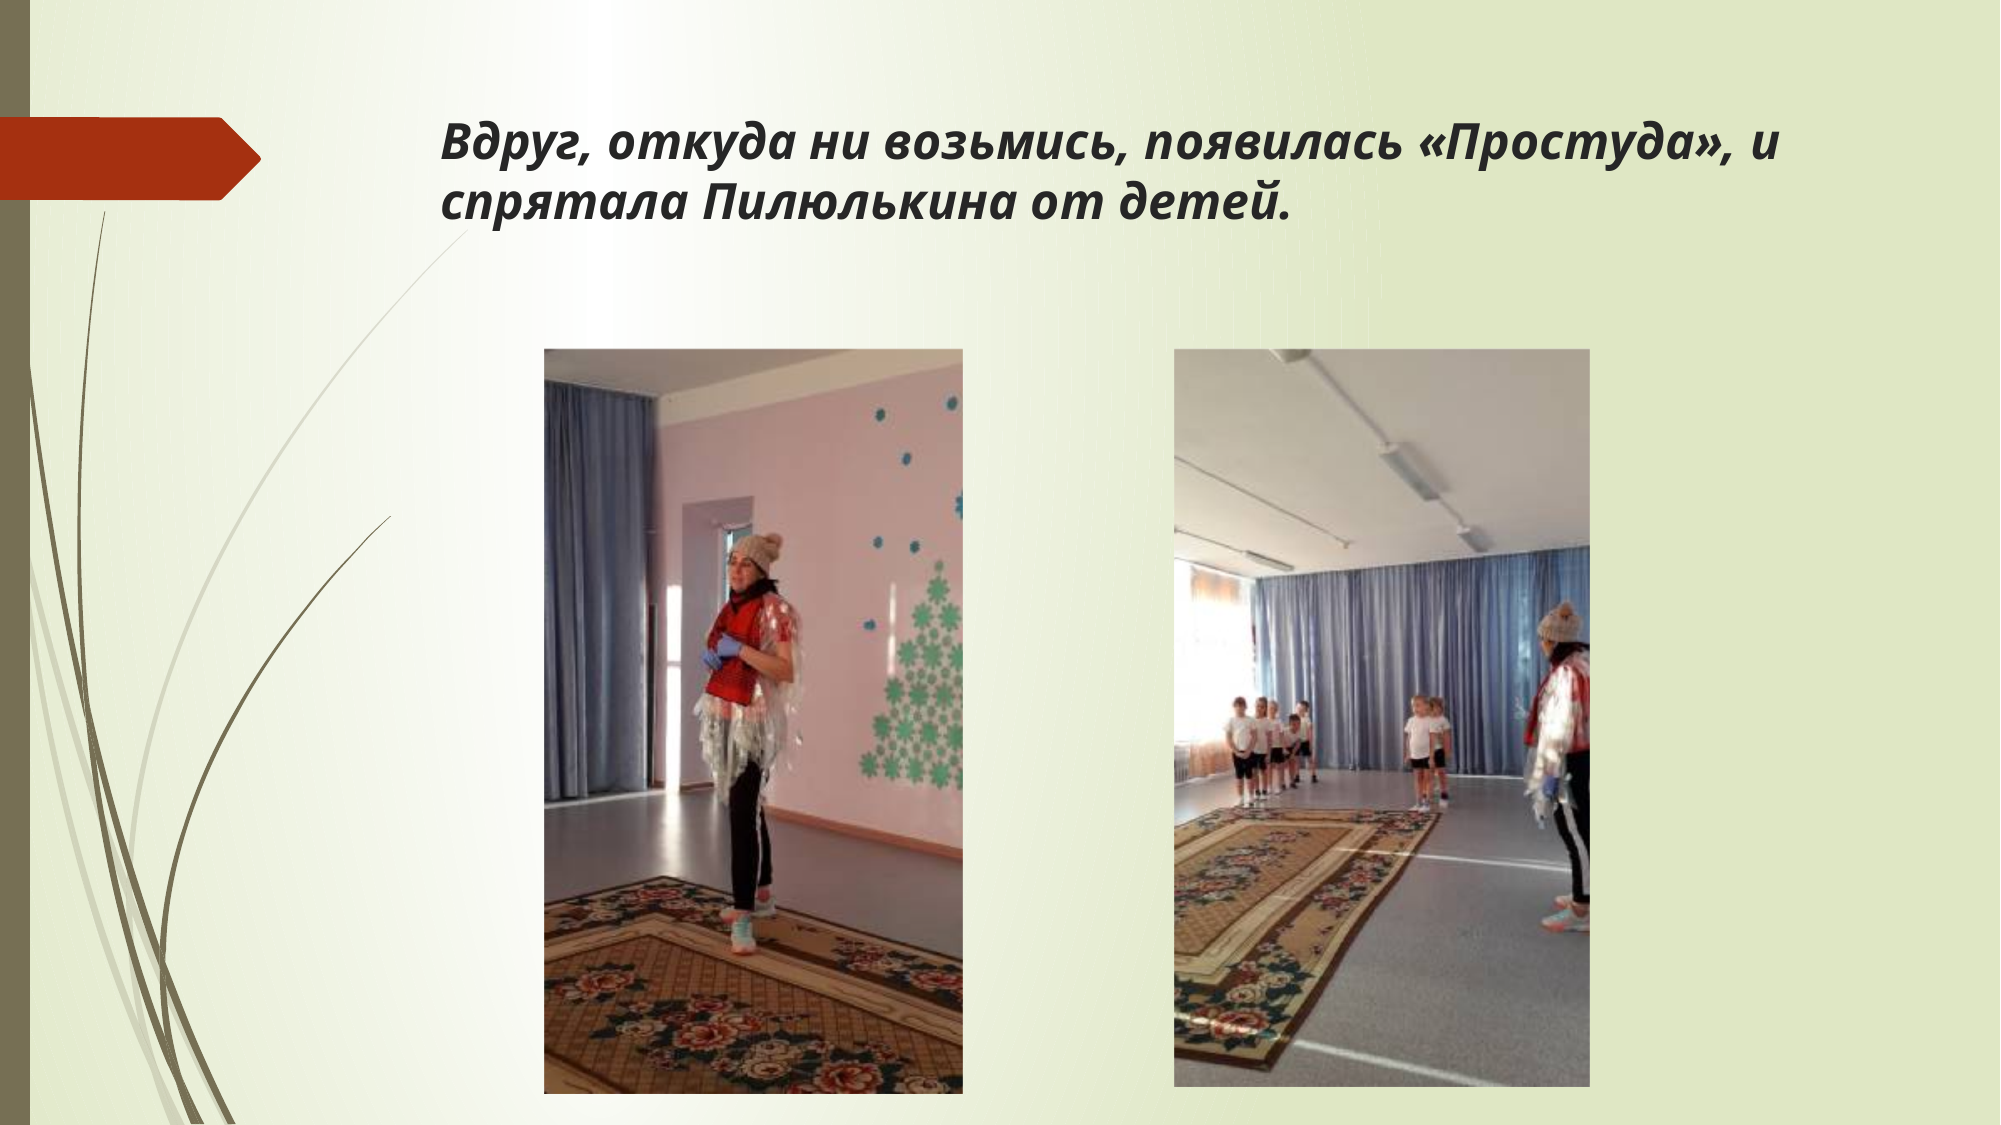

# Вдруг, откуда ни возьмись, появилась «Простуда», и спрятала Пилюлькина от детей.